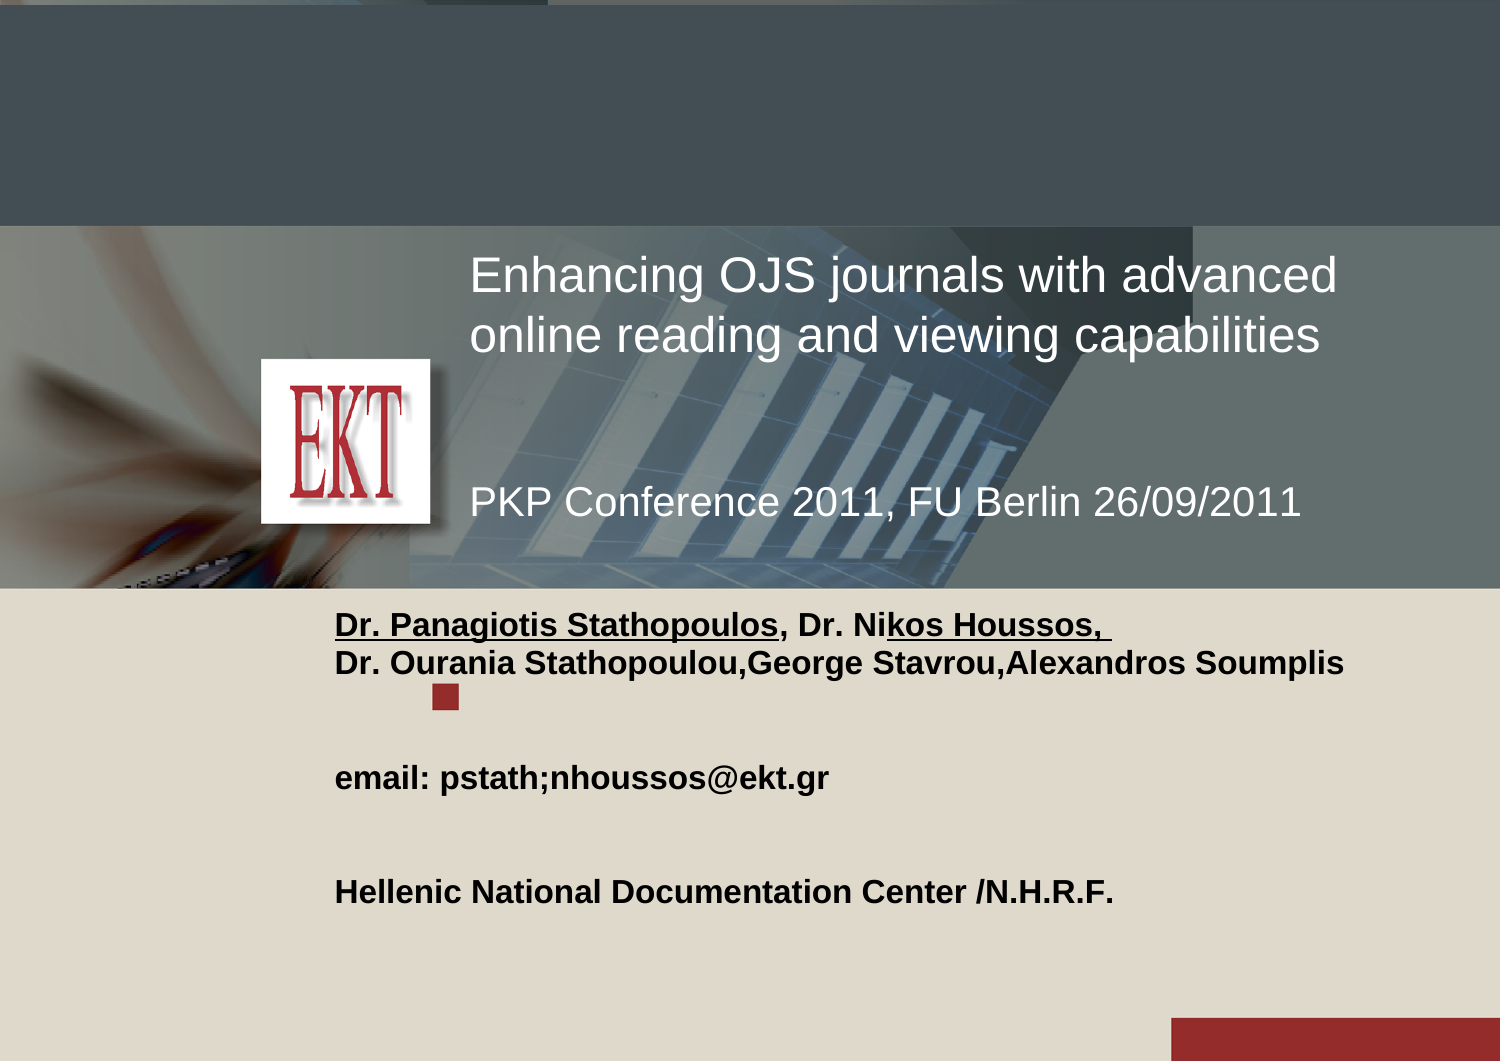

Enhancing OJS journals with advanced online reading and viewing capabilities
PKP Conference 2011, FU Berlin 26/09/2011
Dr. Panagiotis Stathopoulos, Dr. Nikos Houssos,
Dr. Ourania Stathopoulou,George Stavrou,Alexandros Soumplis
email: pstath;nhoussos@ekt.gr
Hellenic National Documentation Center /N.H.R.F.